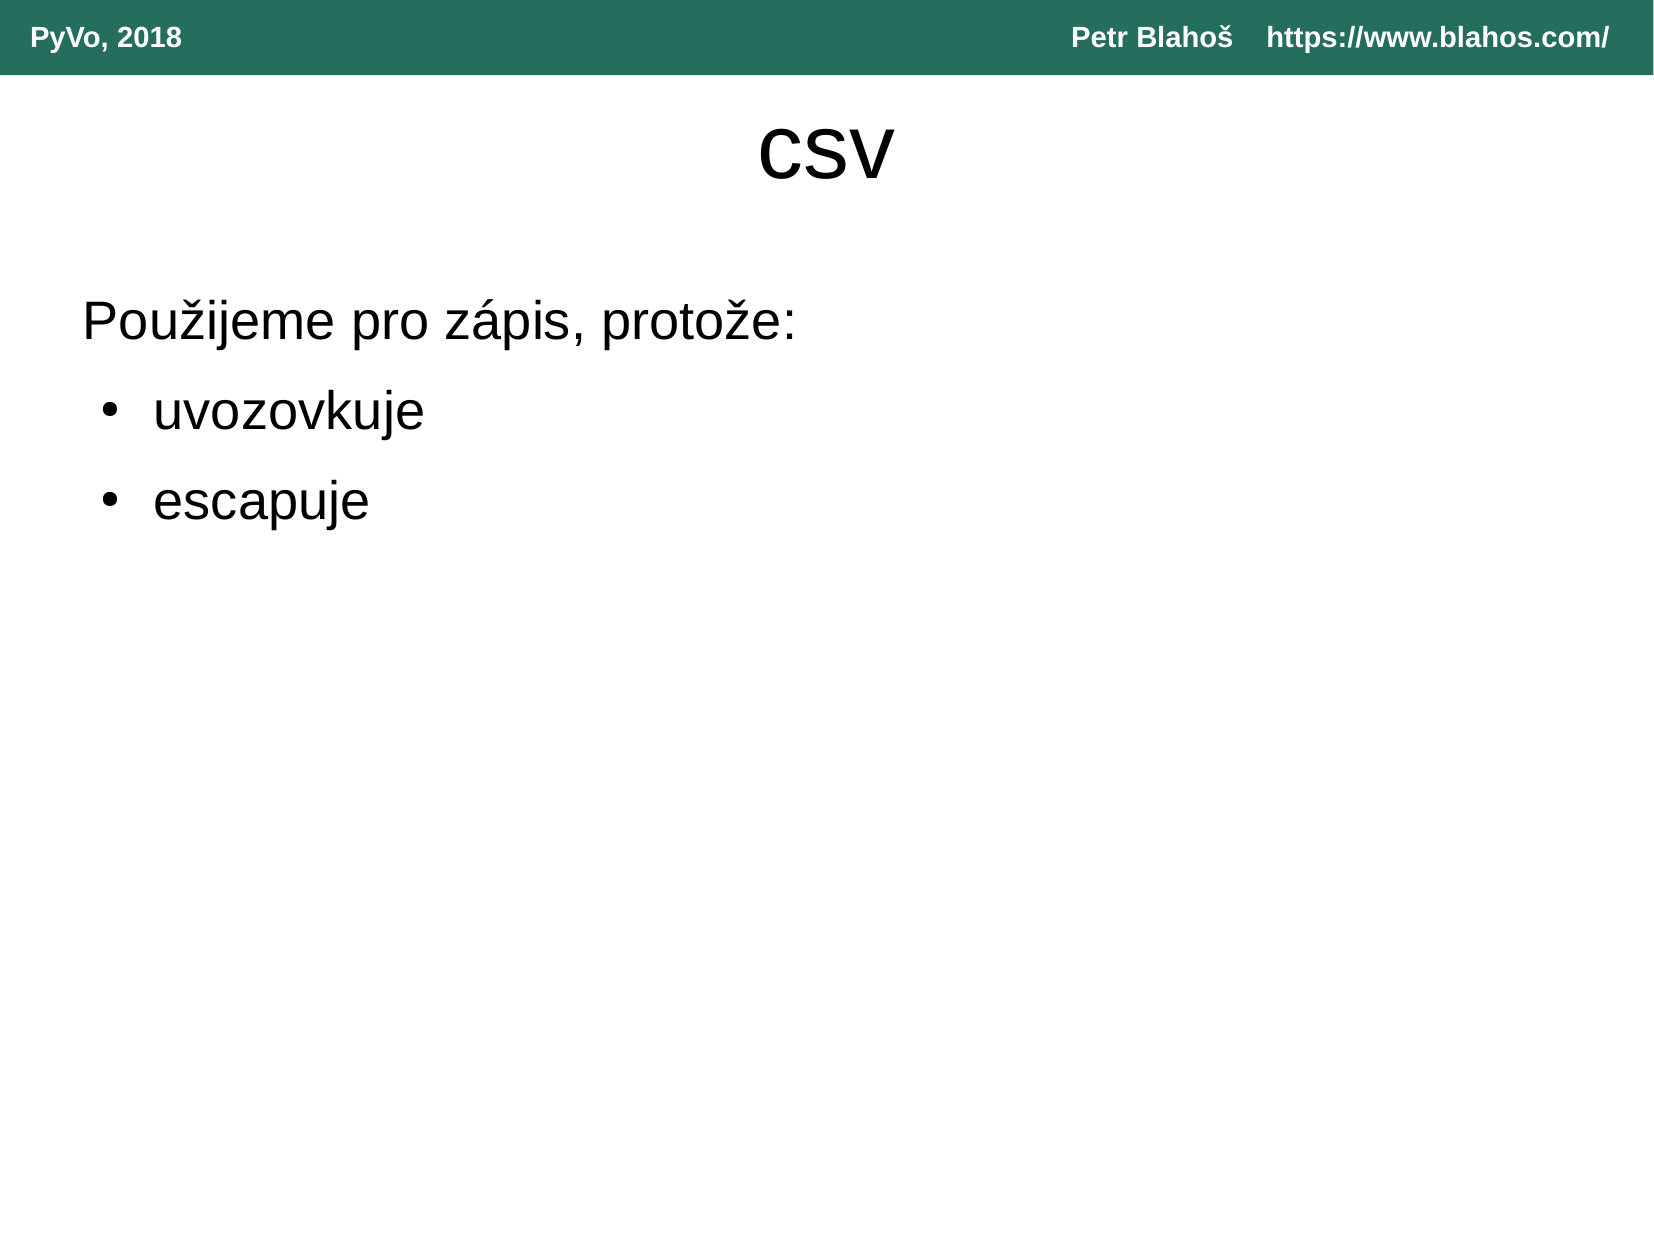

# csv
Použijeme pro zápis, protože:
uvozovkuje
escapuje